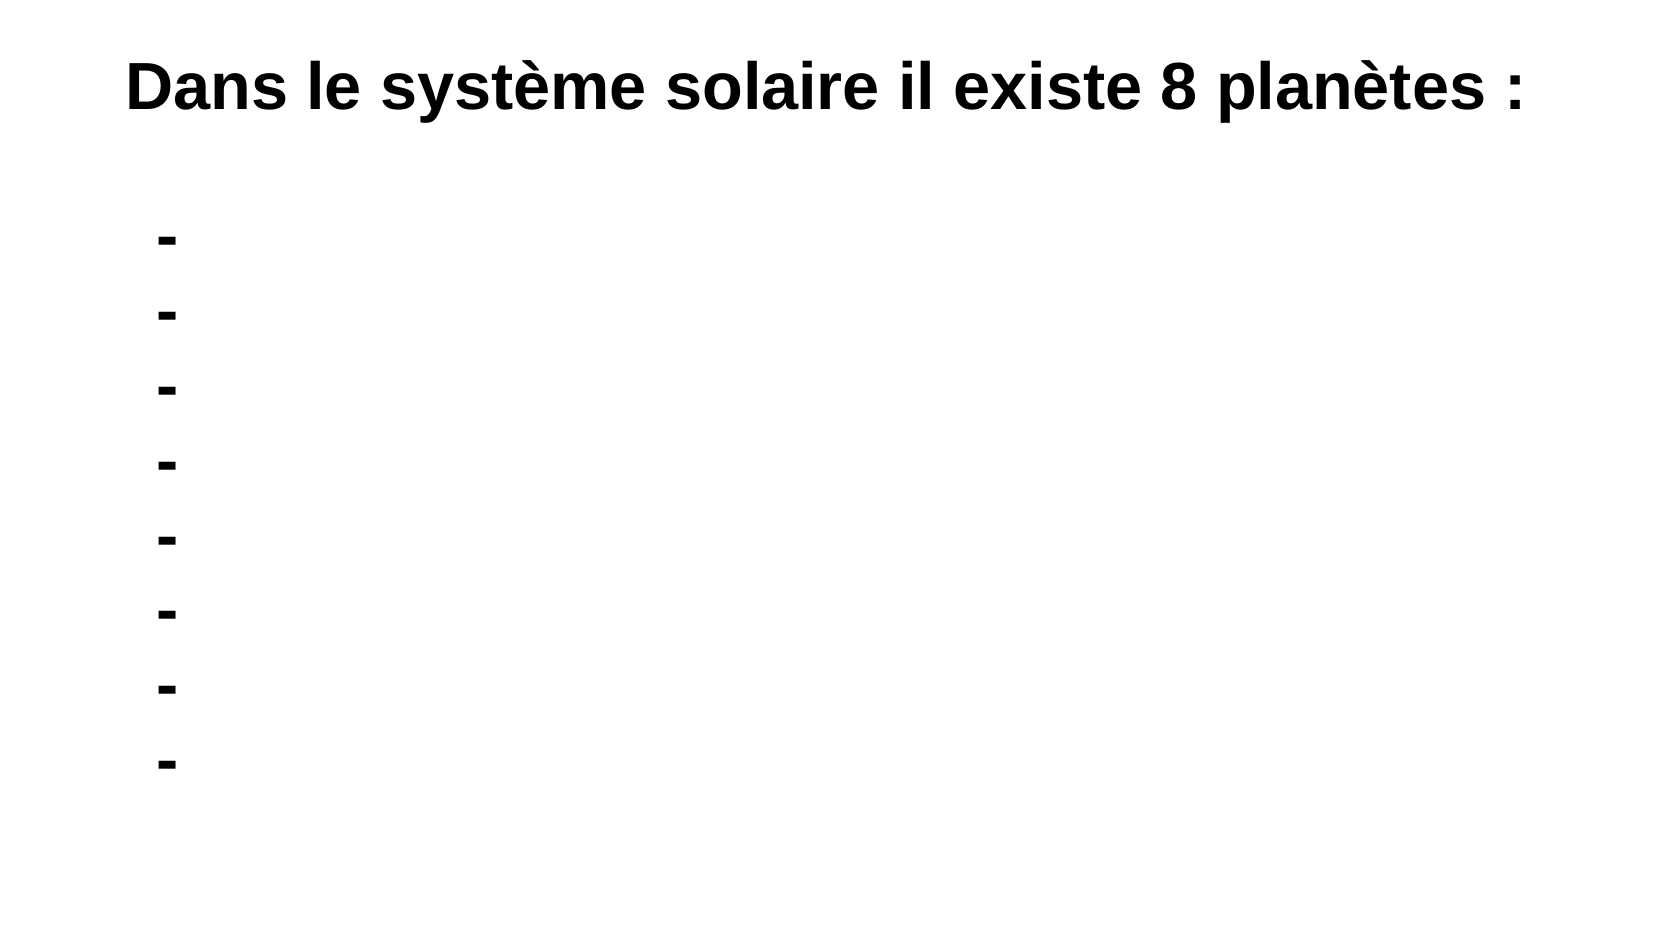

# Dans le système solaire il existe 8 planètes :
	-
	-
	-
	-
	-
	-
	-
	-